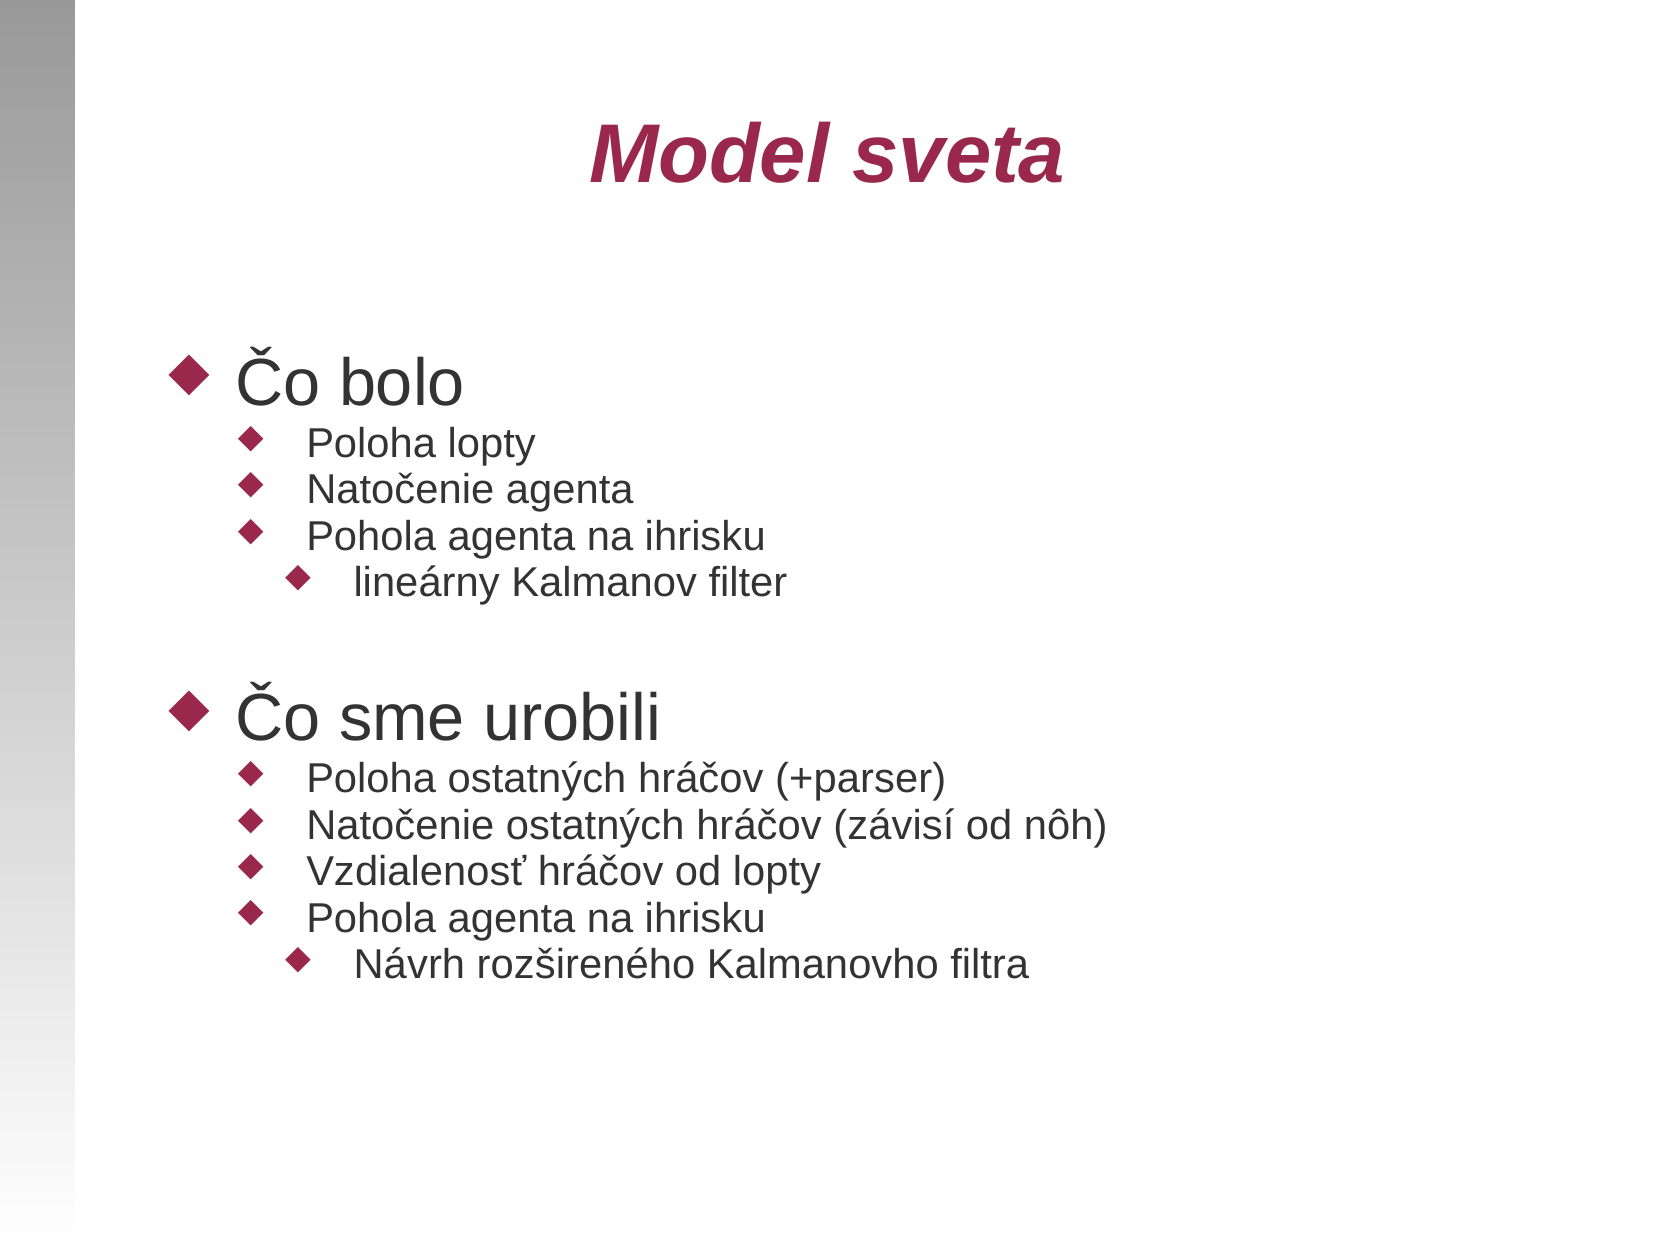

# Model sveta
Čo bolo
Poloha lopty
Natočenie agenta
Pohola agenta na ihrisku
lineárny Kalmanov filter
Čo sme urobili
Poloha ostatných hráčov (+parser)
Natočenie ostatných hráčov (závisí od nôh)
Vzdialenosť hráčov od lopty
Pohola agenta na ihrisku
Návrh rozšireného Kalmanovho filtra